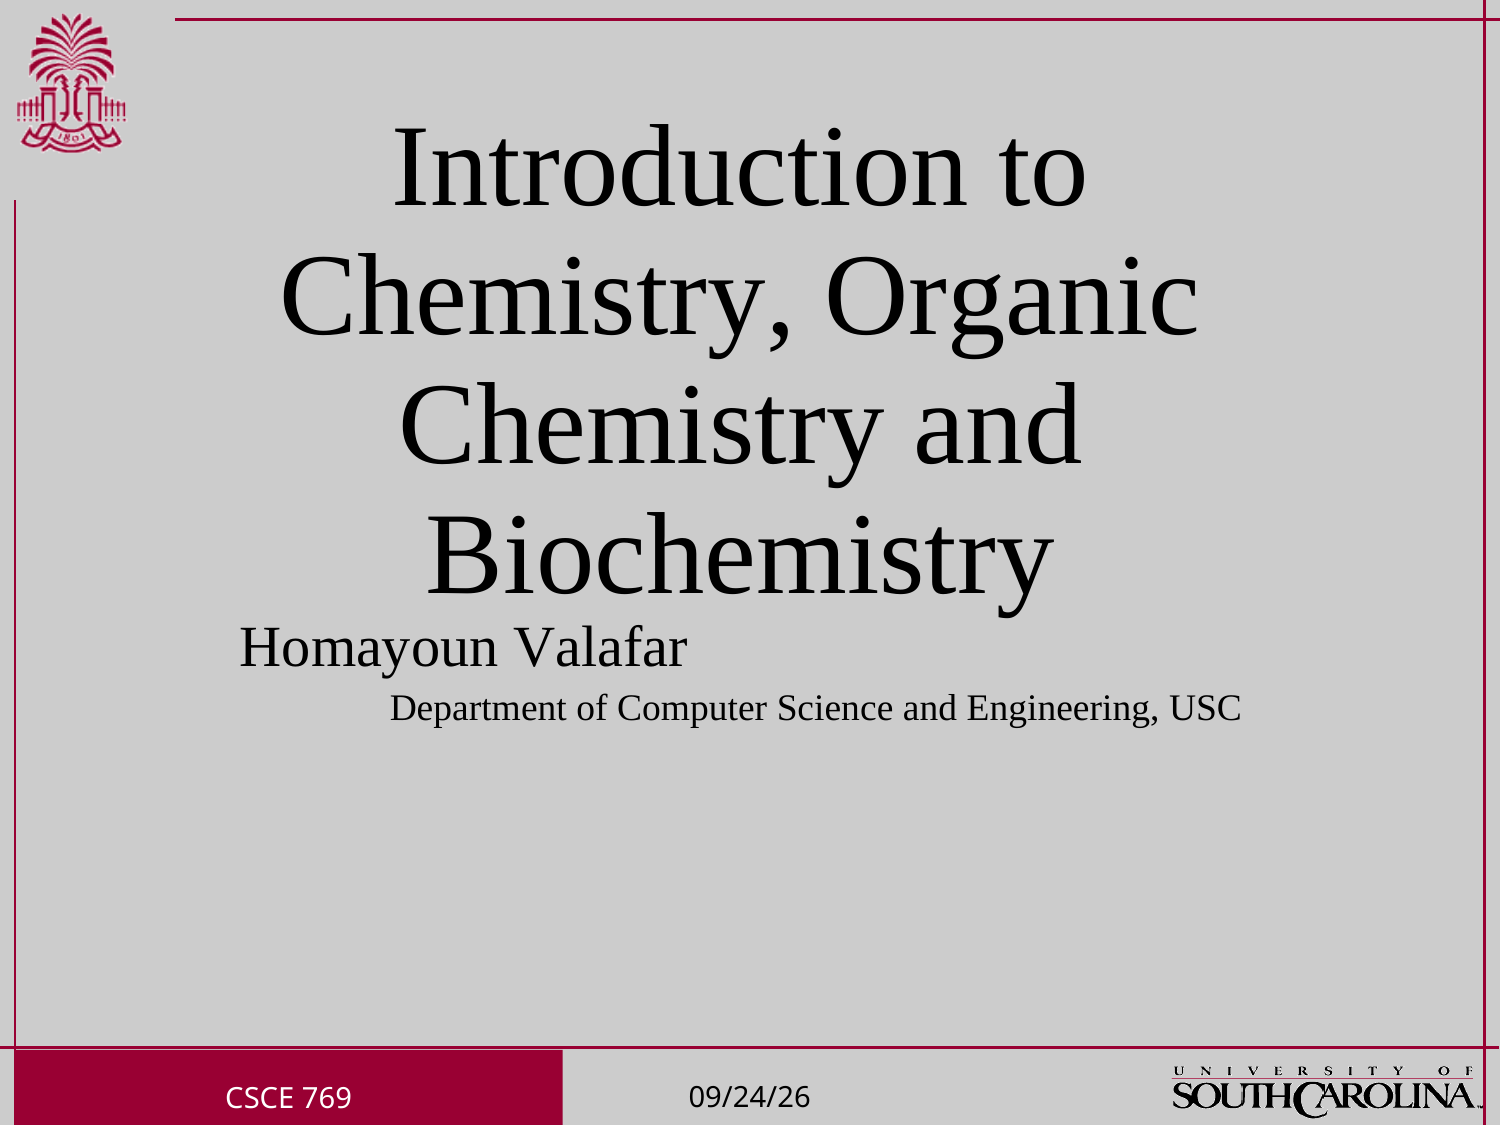

# Introduction to Chemistry, Organic Chemistry and Biochemistry
Homayoun Valafar
	Department of Computer Science and Engineering, USC